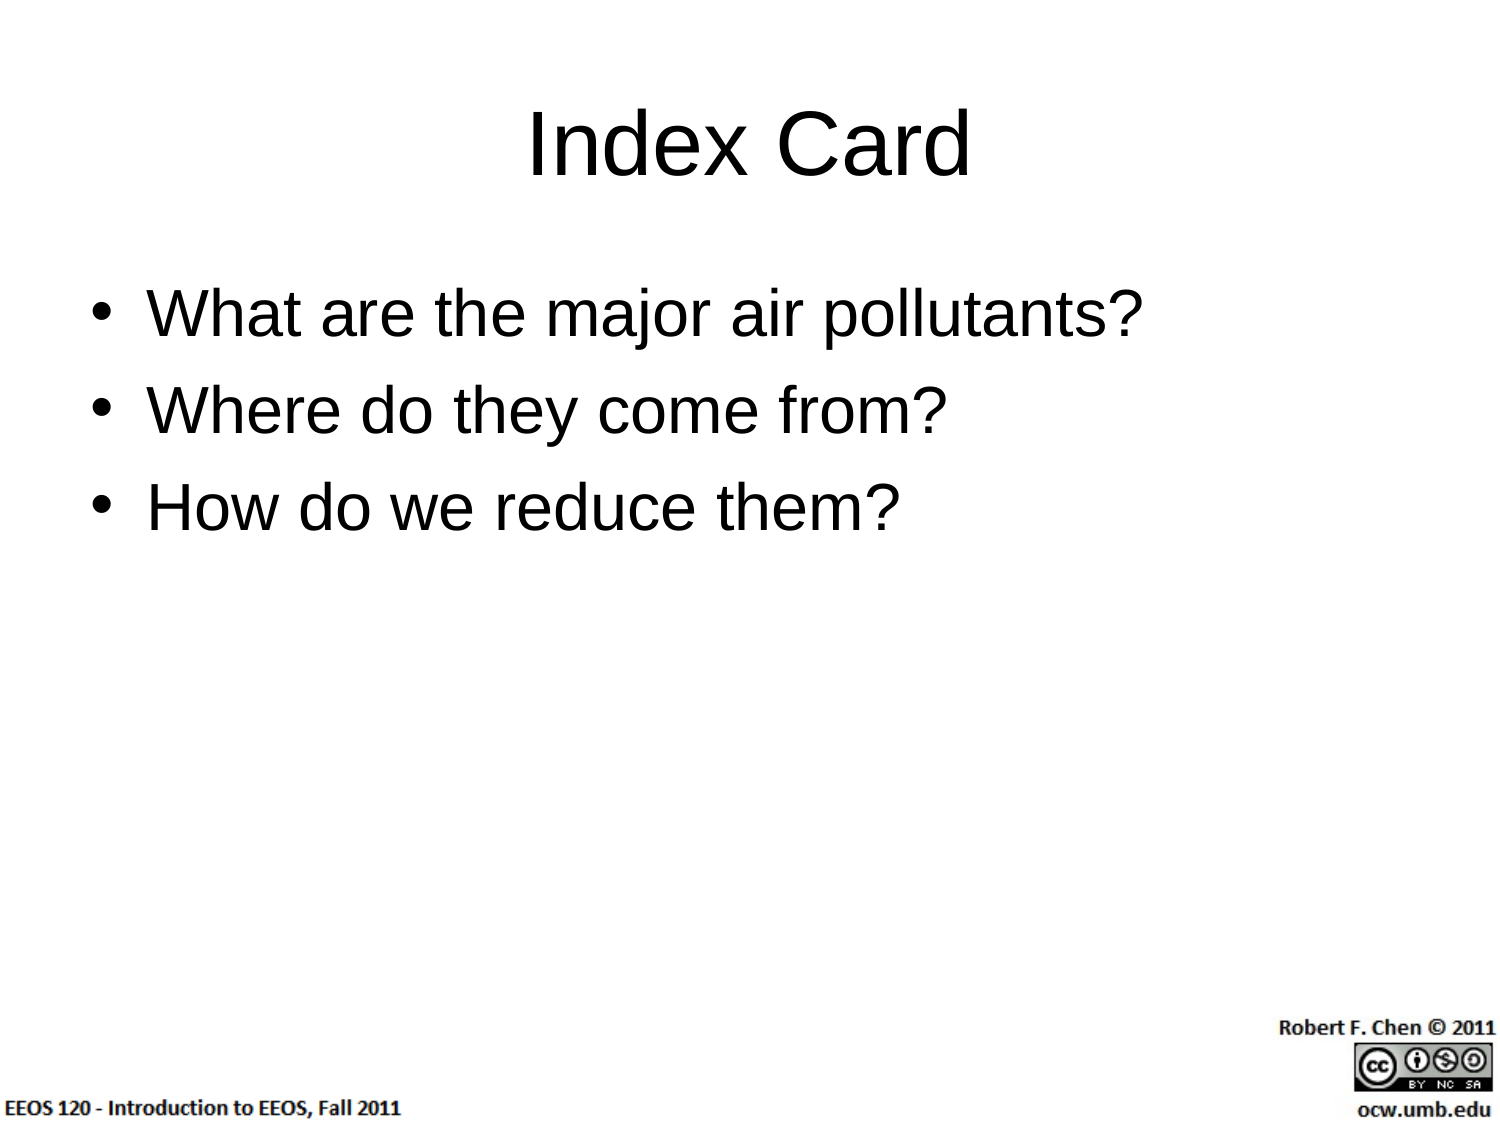

# Index Card
What are the major air pollutants?
Where do they come from?
How do we reduce them?